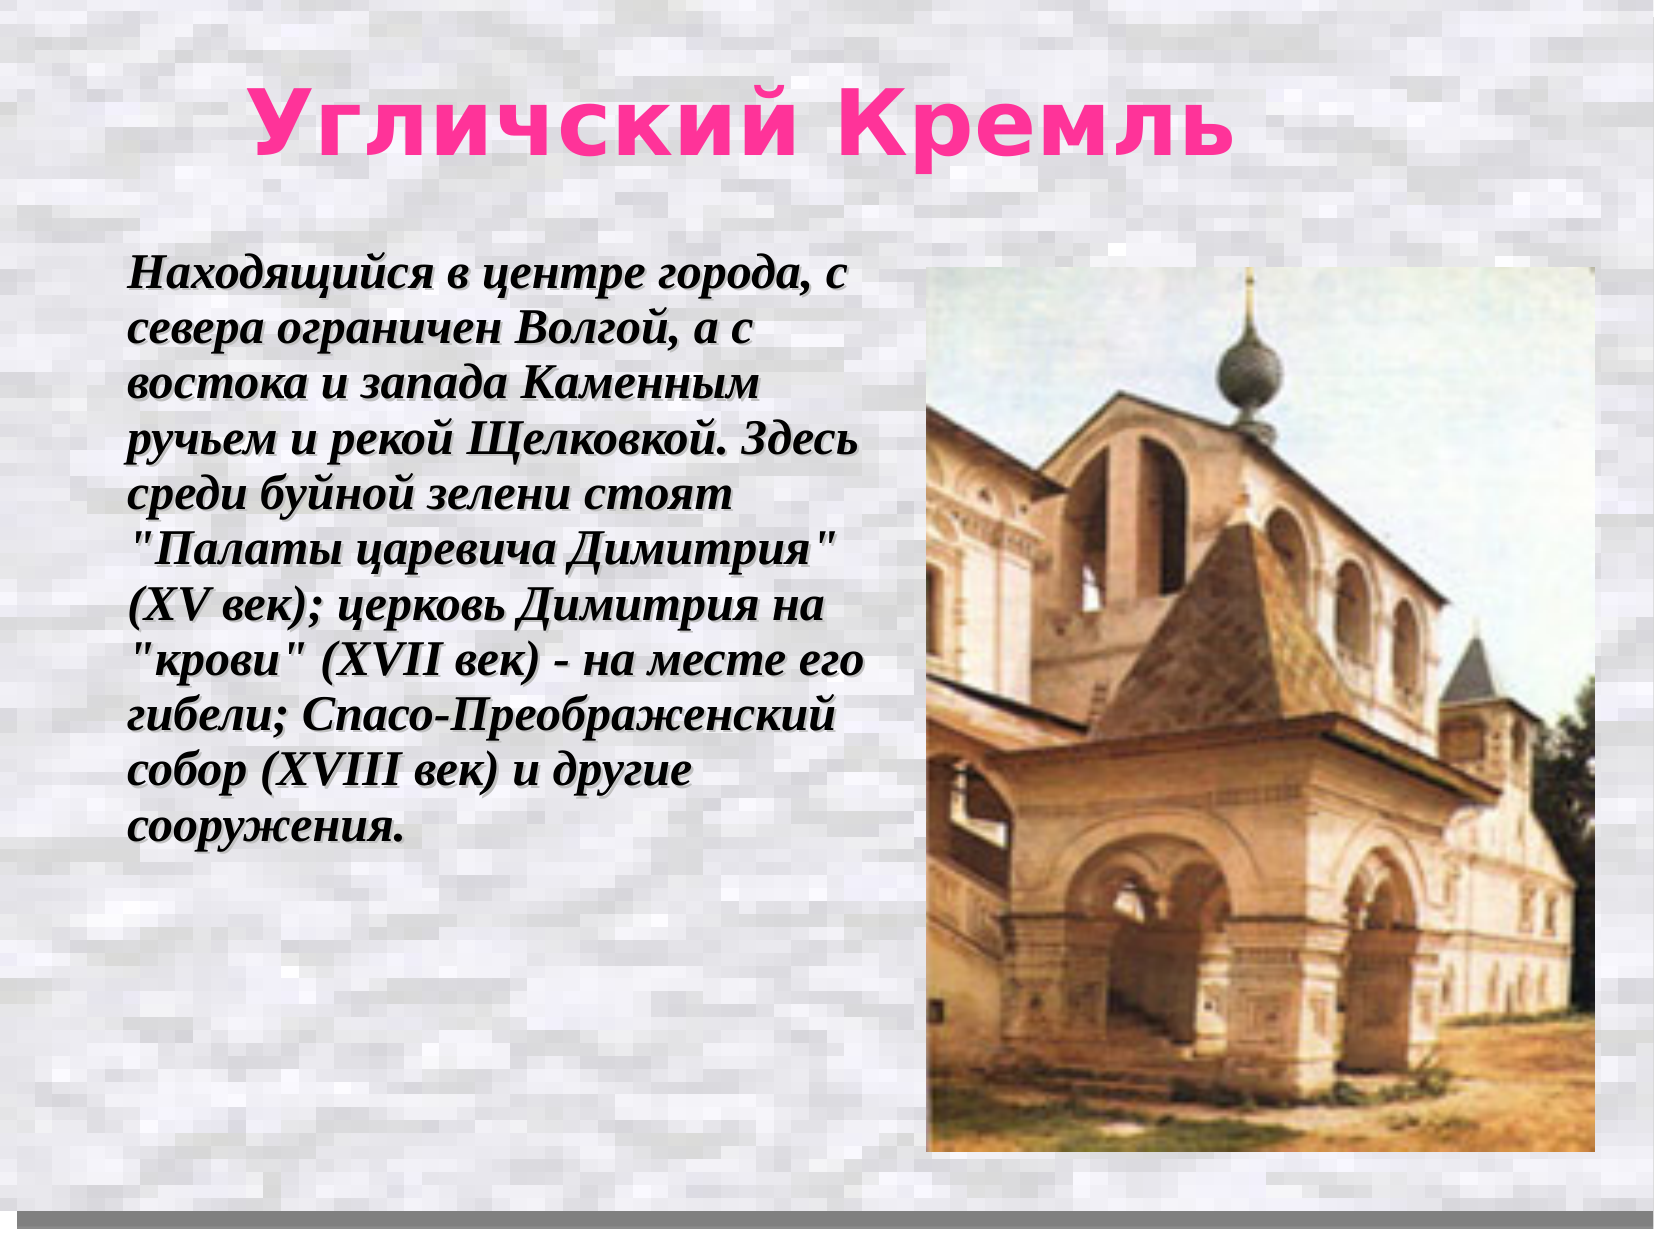

# Угличский Кремль
Находящийся в центре города, с севера ограничен Волгой, а с востока и запада Каменным ручьем и рекой Щелковкой. Здесь среди буйной зелени стоят "Палаты царевича Димитрия" (XV век); церковь Димитрия на "крови" (XVII век) - на месте его гибели; Спасо-Преображенский собор (XVIII век) и другие сооружения.